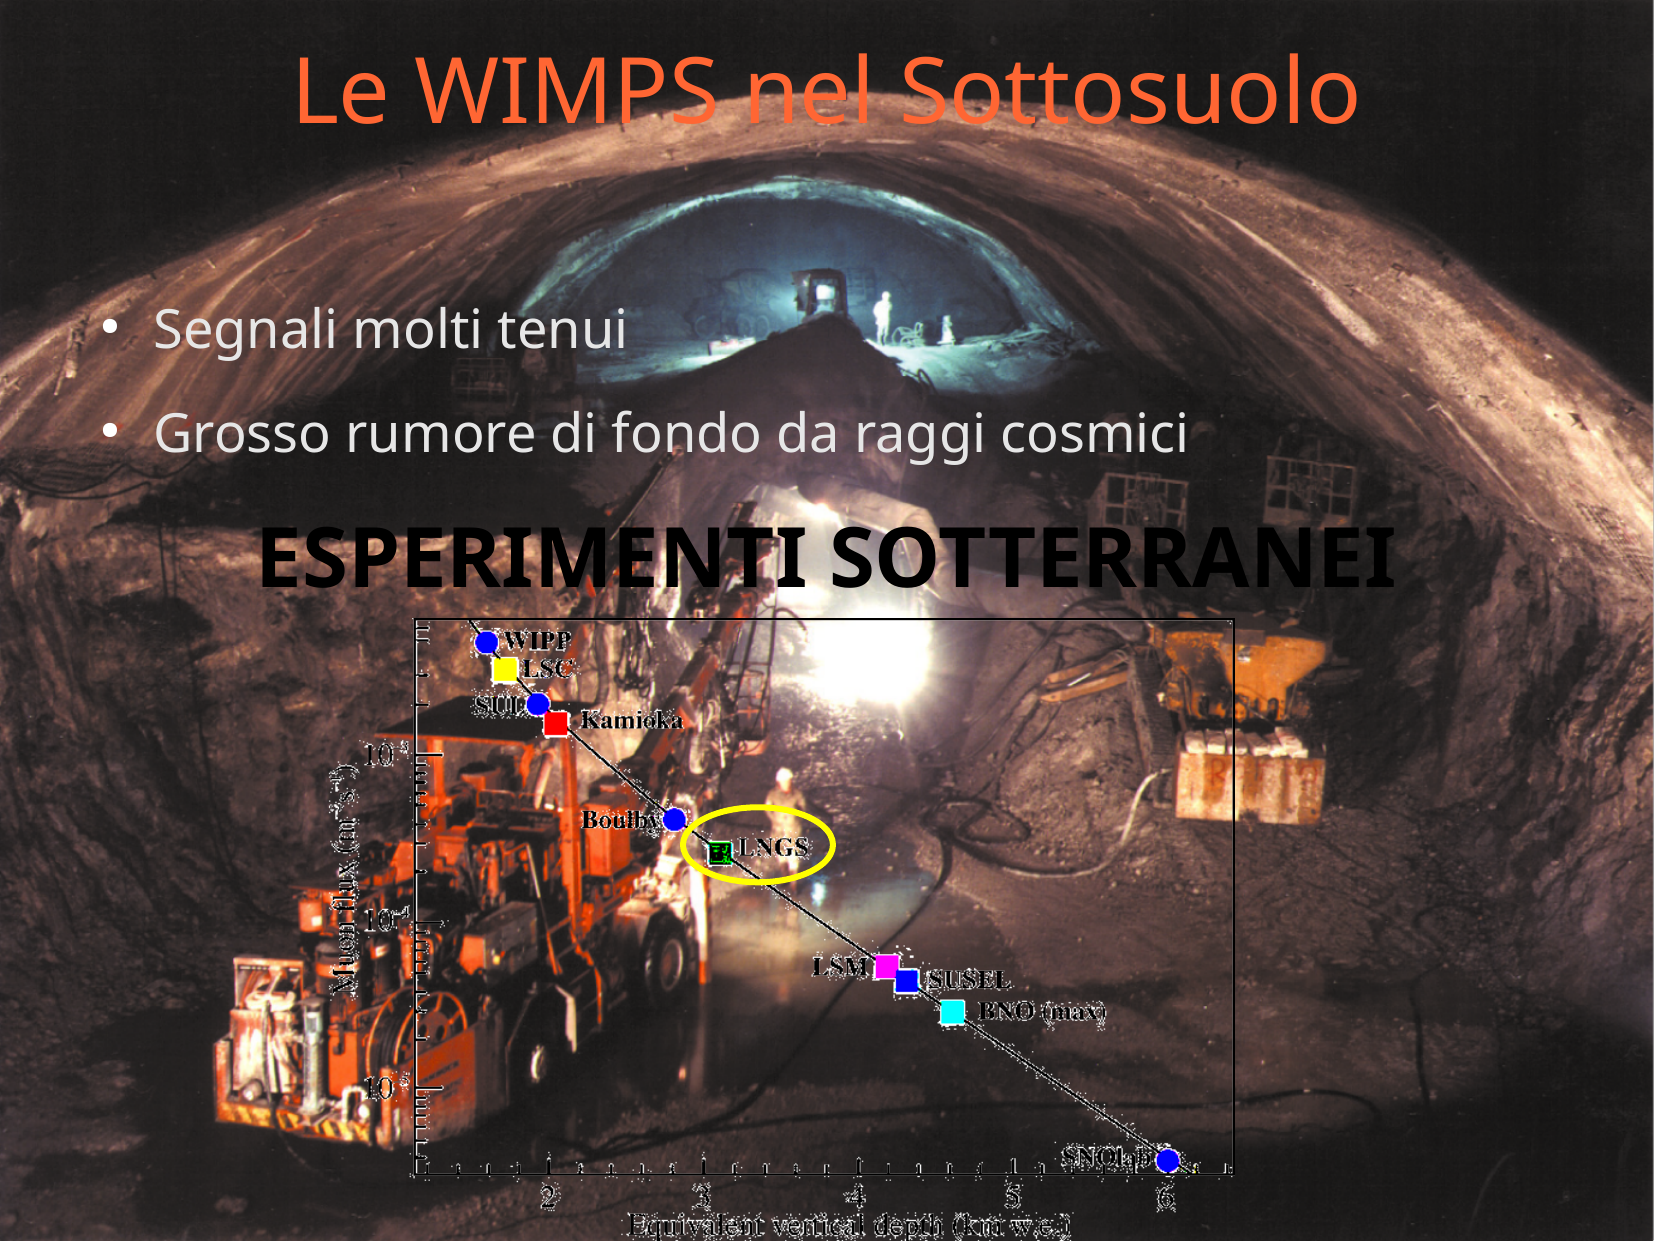

# Le WIMPS nel Sottosuolo
Segnali molti tenui
Grosso rumore di fondo da raggi cosmici
ESPERIMENTI SOTTERRANEI